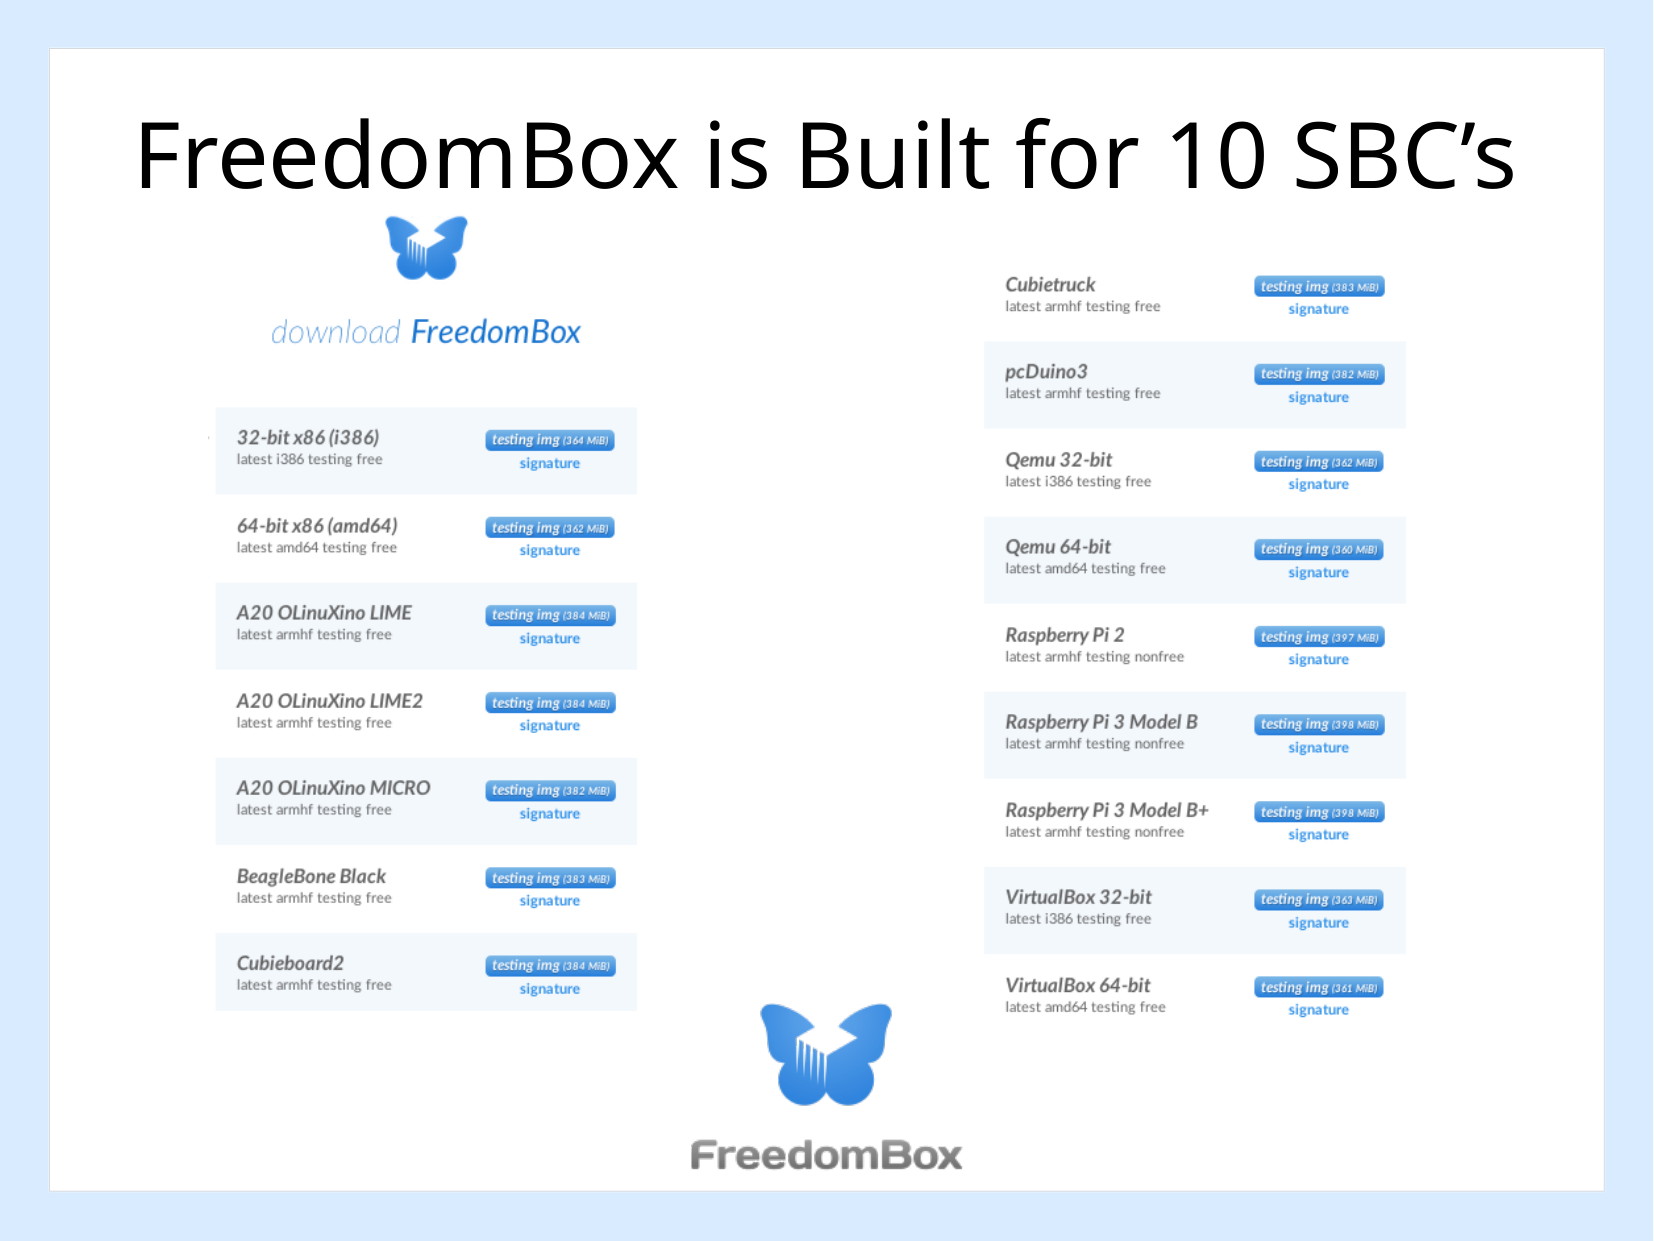

# FreedomBox is Built for 10 SBC’s